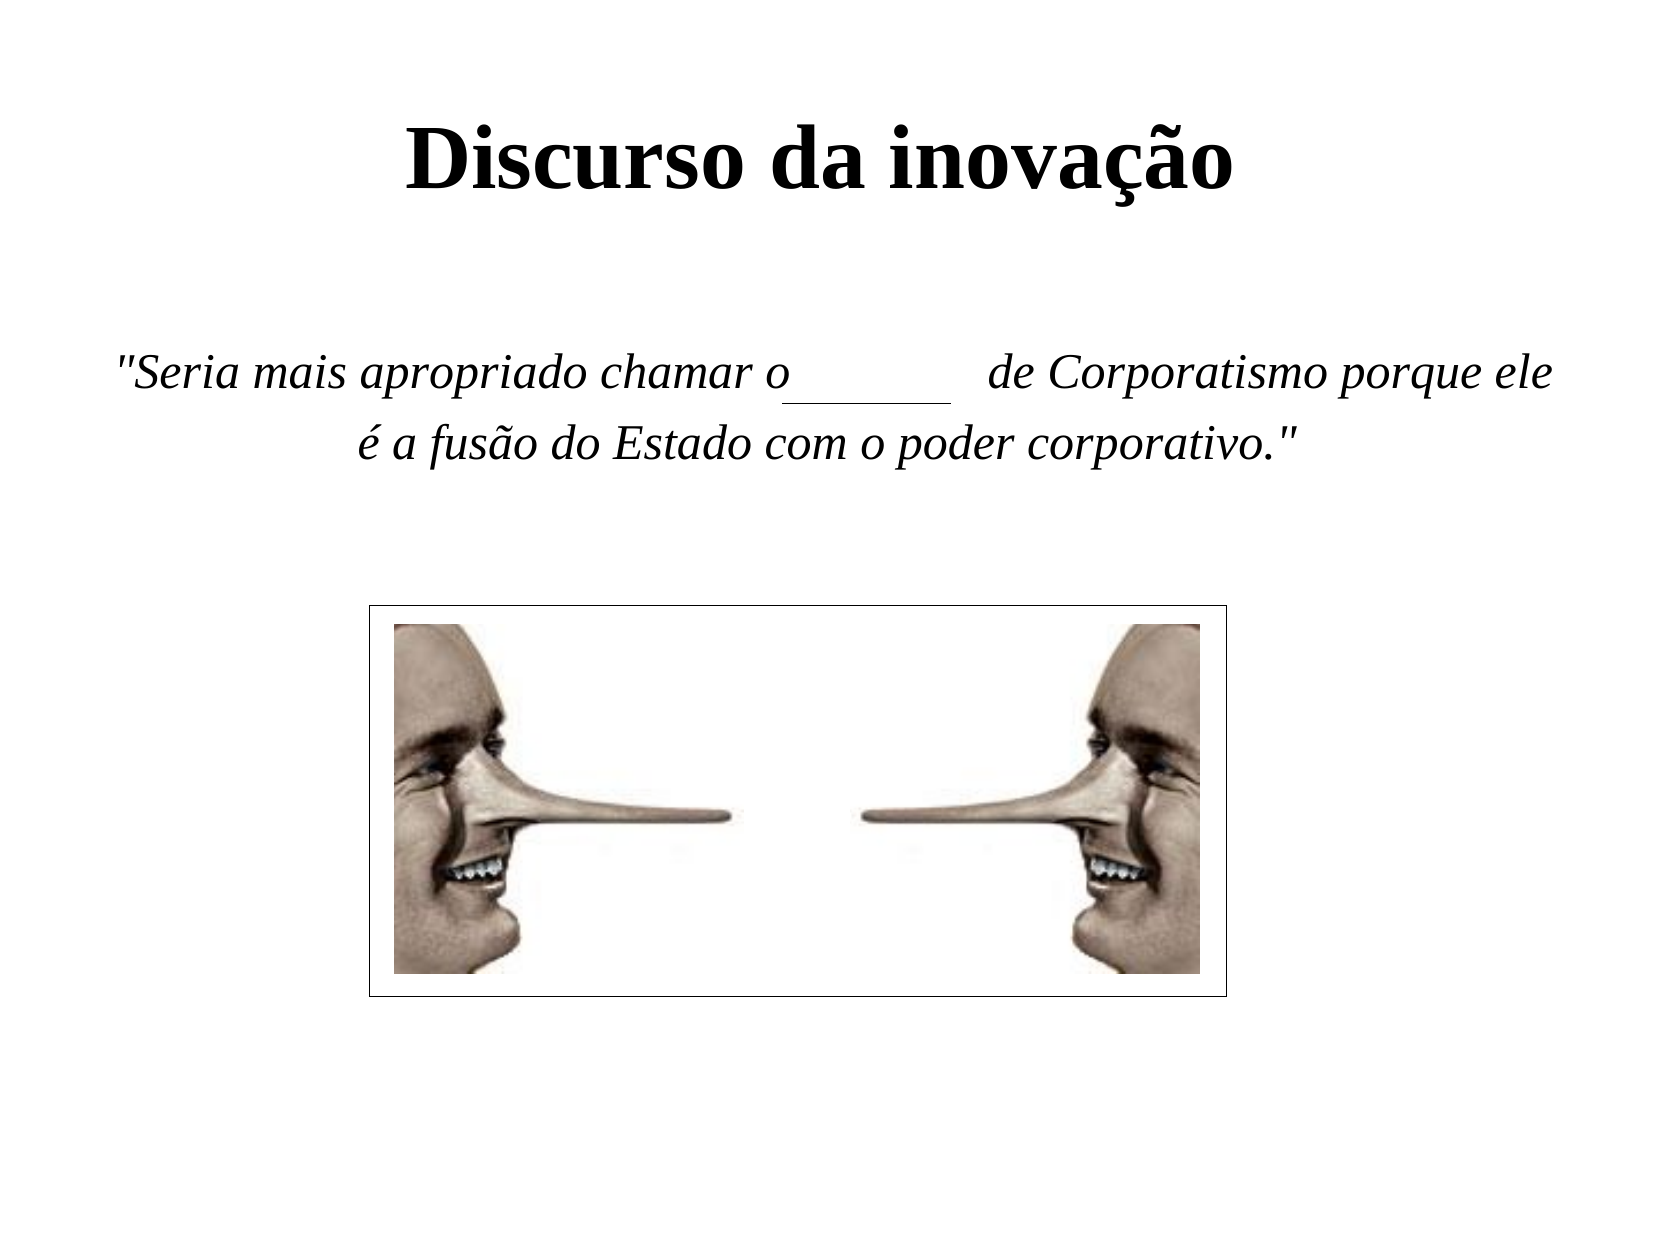

# Discurso da inovação
 "Seria mais apropriado chamar o Facismo de Corporatismo porque ele é a fusão do Estado com o poder corporativo."